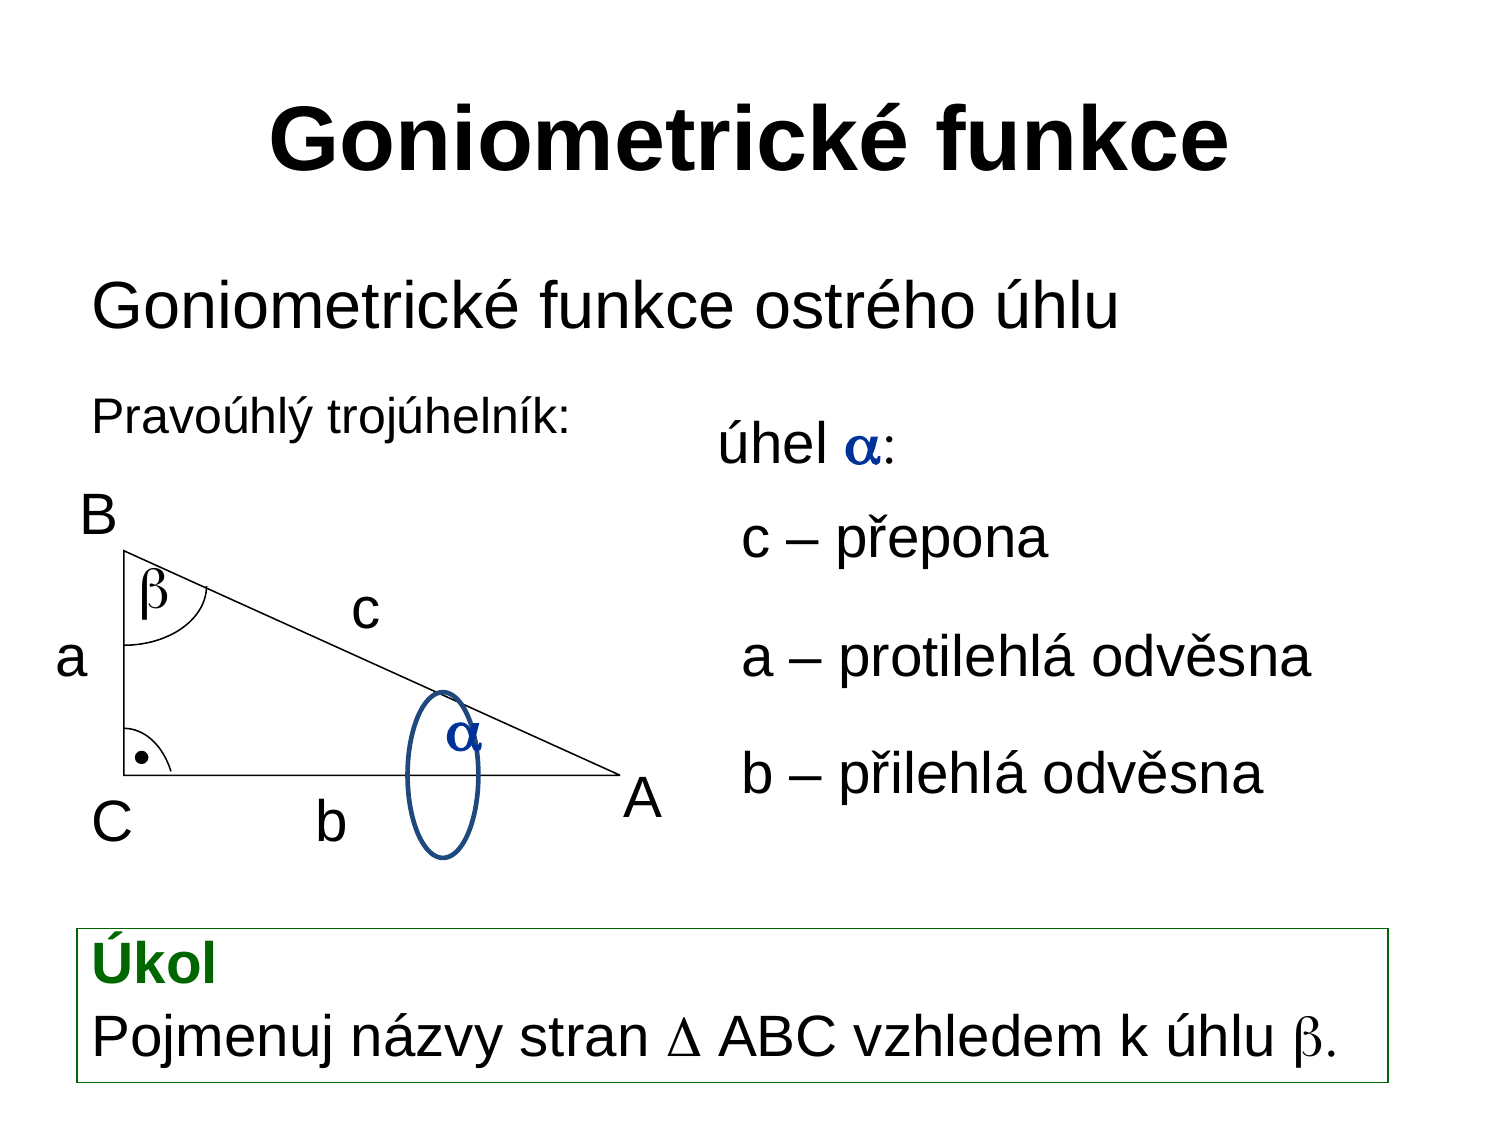

# Goniometrické funkce
Goniometrické funkce ostrého úhlu
Pravoúhlý trojúhelník:
B

c
a

A
C
b
úhel 
c – přepona
a – protilehlá odvěsna
b – přilehlá odvěsna
Úkol
Pojmenuj názvy stran  ABC vzhledem k úhlu 